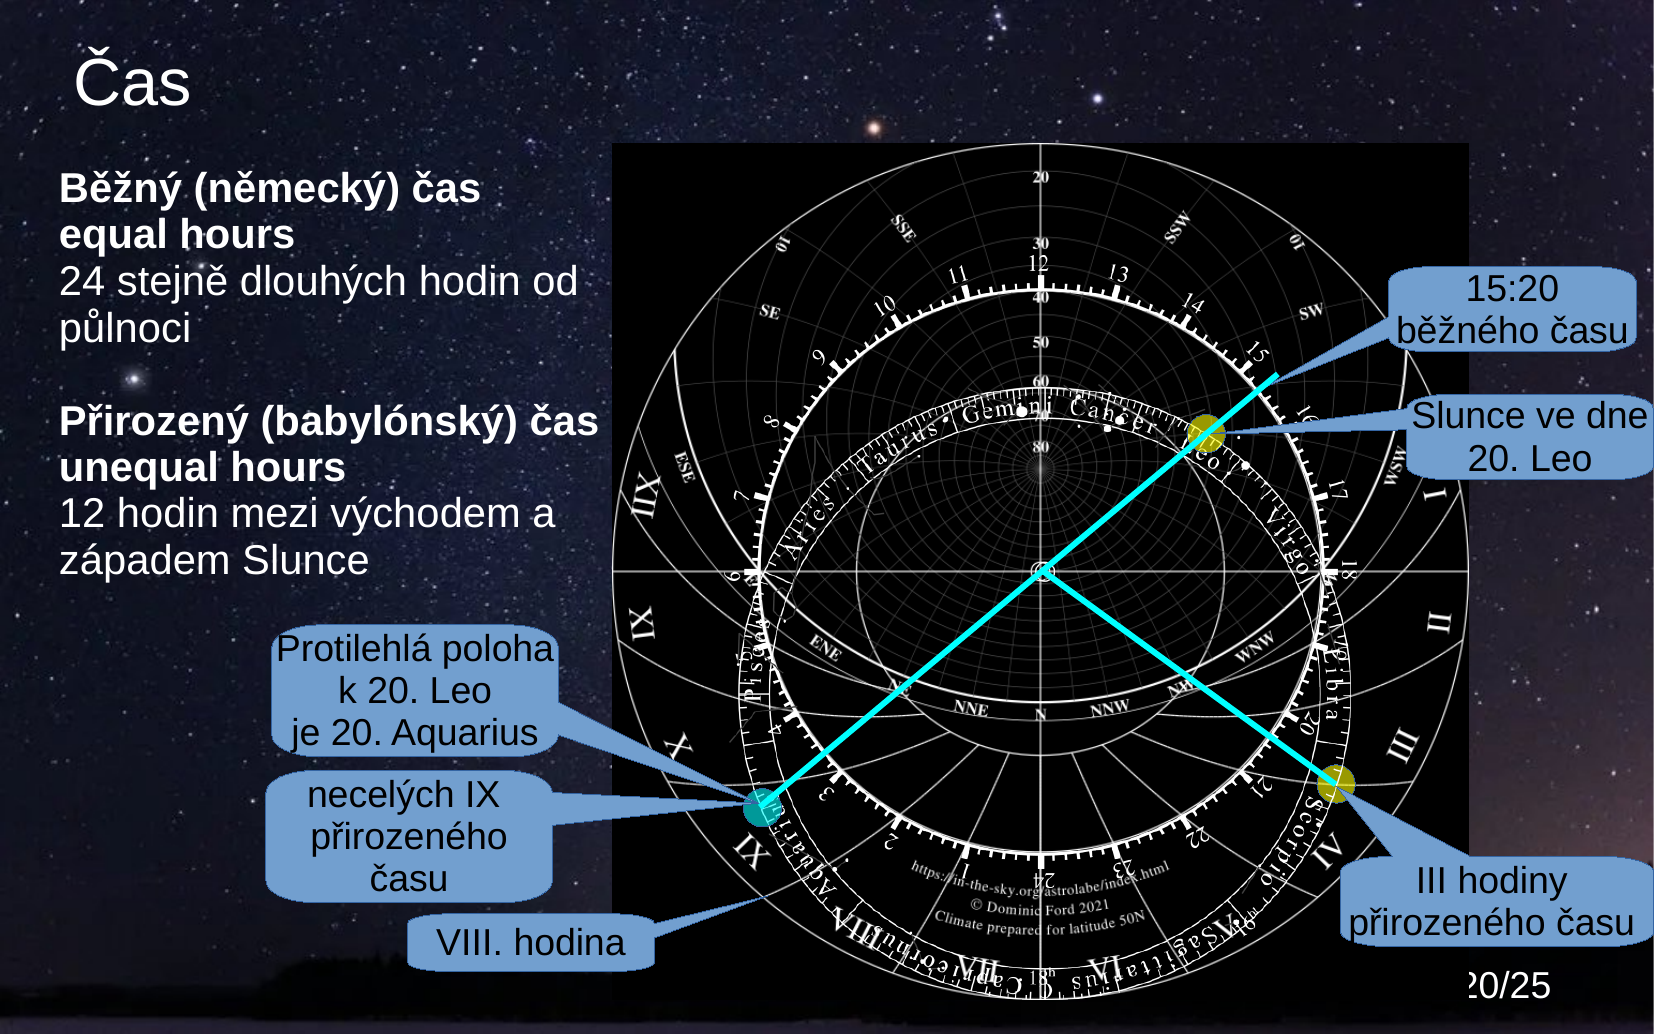

Čas
Běžný (německý) čas
equal hours
24 stejně dlouhých hodin od půlnoci
Přirozený (babylónský) čas
unequal hours
12 hodin mezi východem a západem Slunce
15:20
běžného času
Slunce ve dne
20. Leo
Protilehlá poloha
k 20. Leo
je 20. Aquarius
necelých IX
přirozeného
času
III hodiny
přirozeného času
VIII. hodina